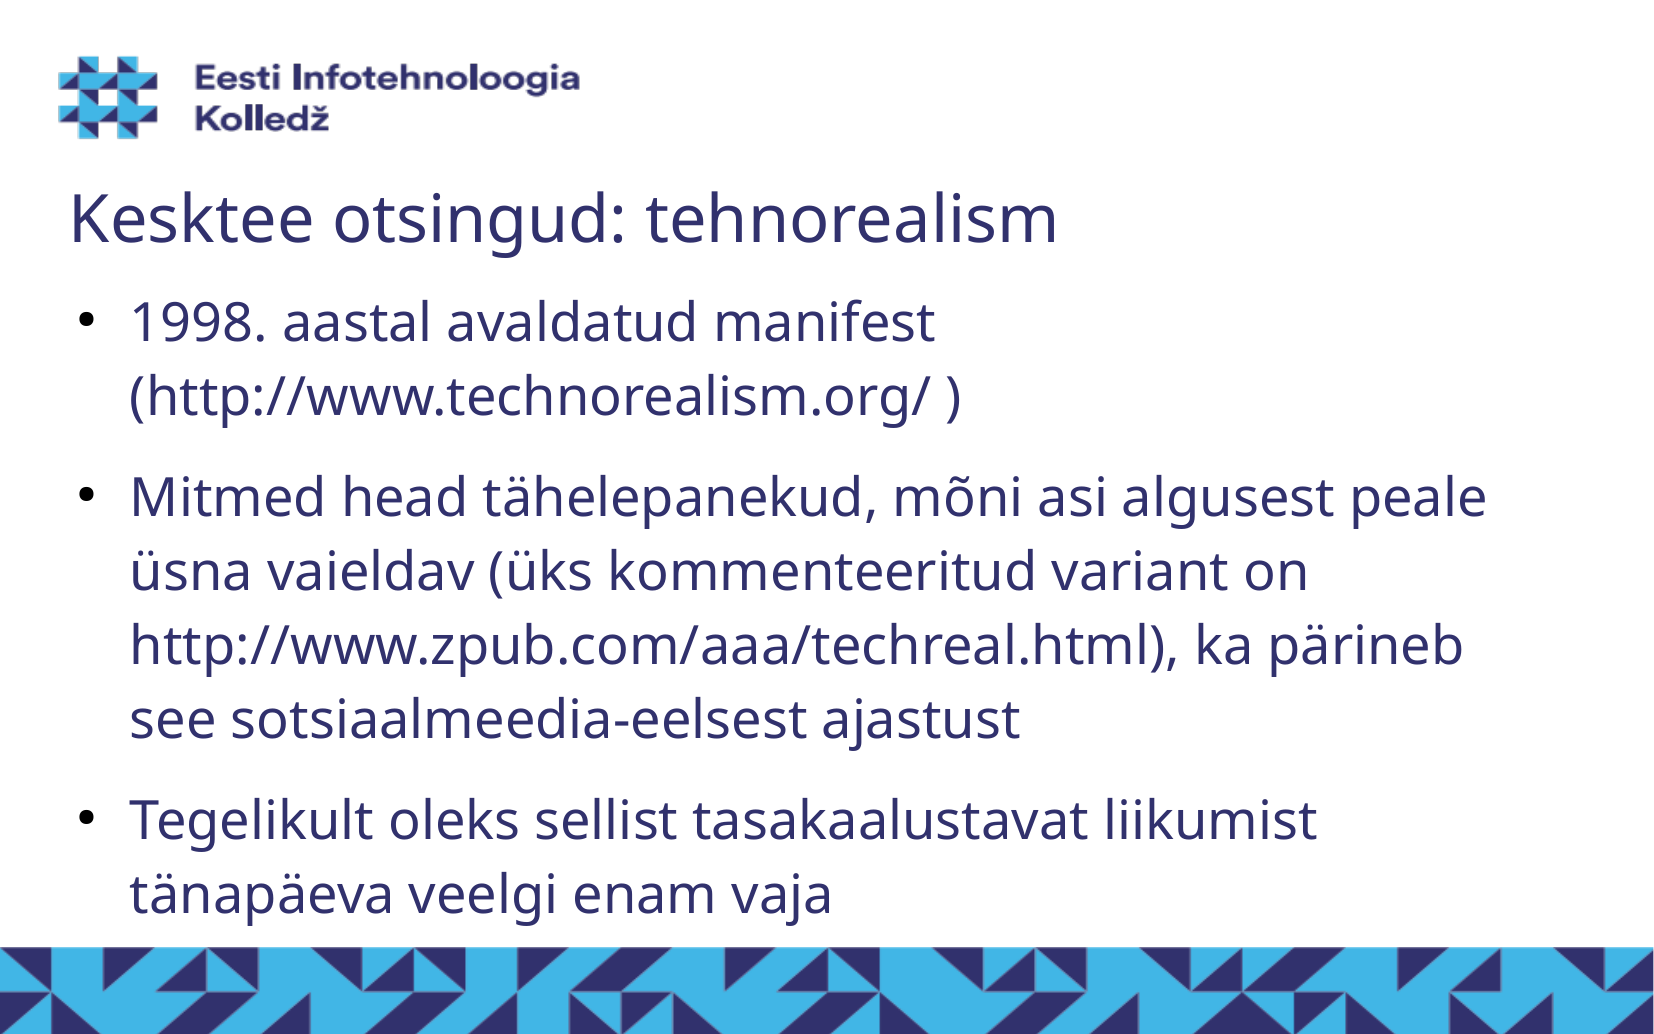

# Kesktee otsingud: tehnorealism
1998. aastal avaldatud manifest (http://www.technorealism.org/ )
Mitmed head tähelepanekud, mõni asi algusest peale üsna vaieldav (üks kommenteeritud variant on http://www.zpub.com/aaa/techreal.html), ka pärineb see sotsiaalmeedia-eelsest ajastust
Tegelikult oleks sellist tasakaalustavat liikumist tänapäeva veelgi enam vaja